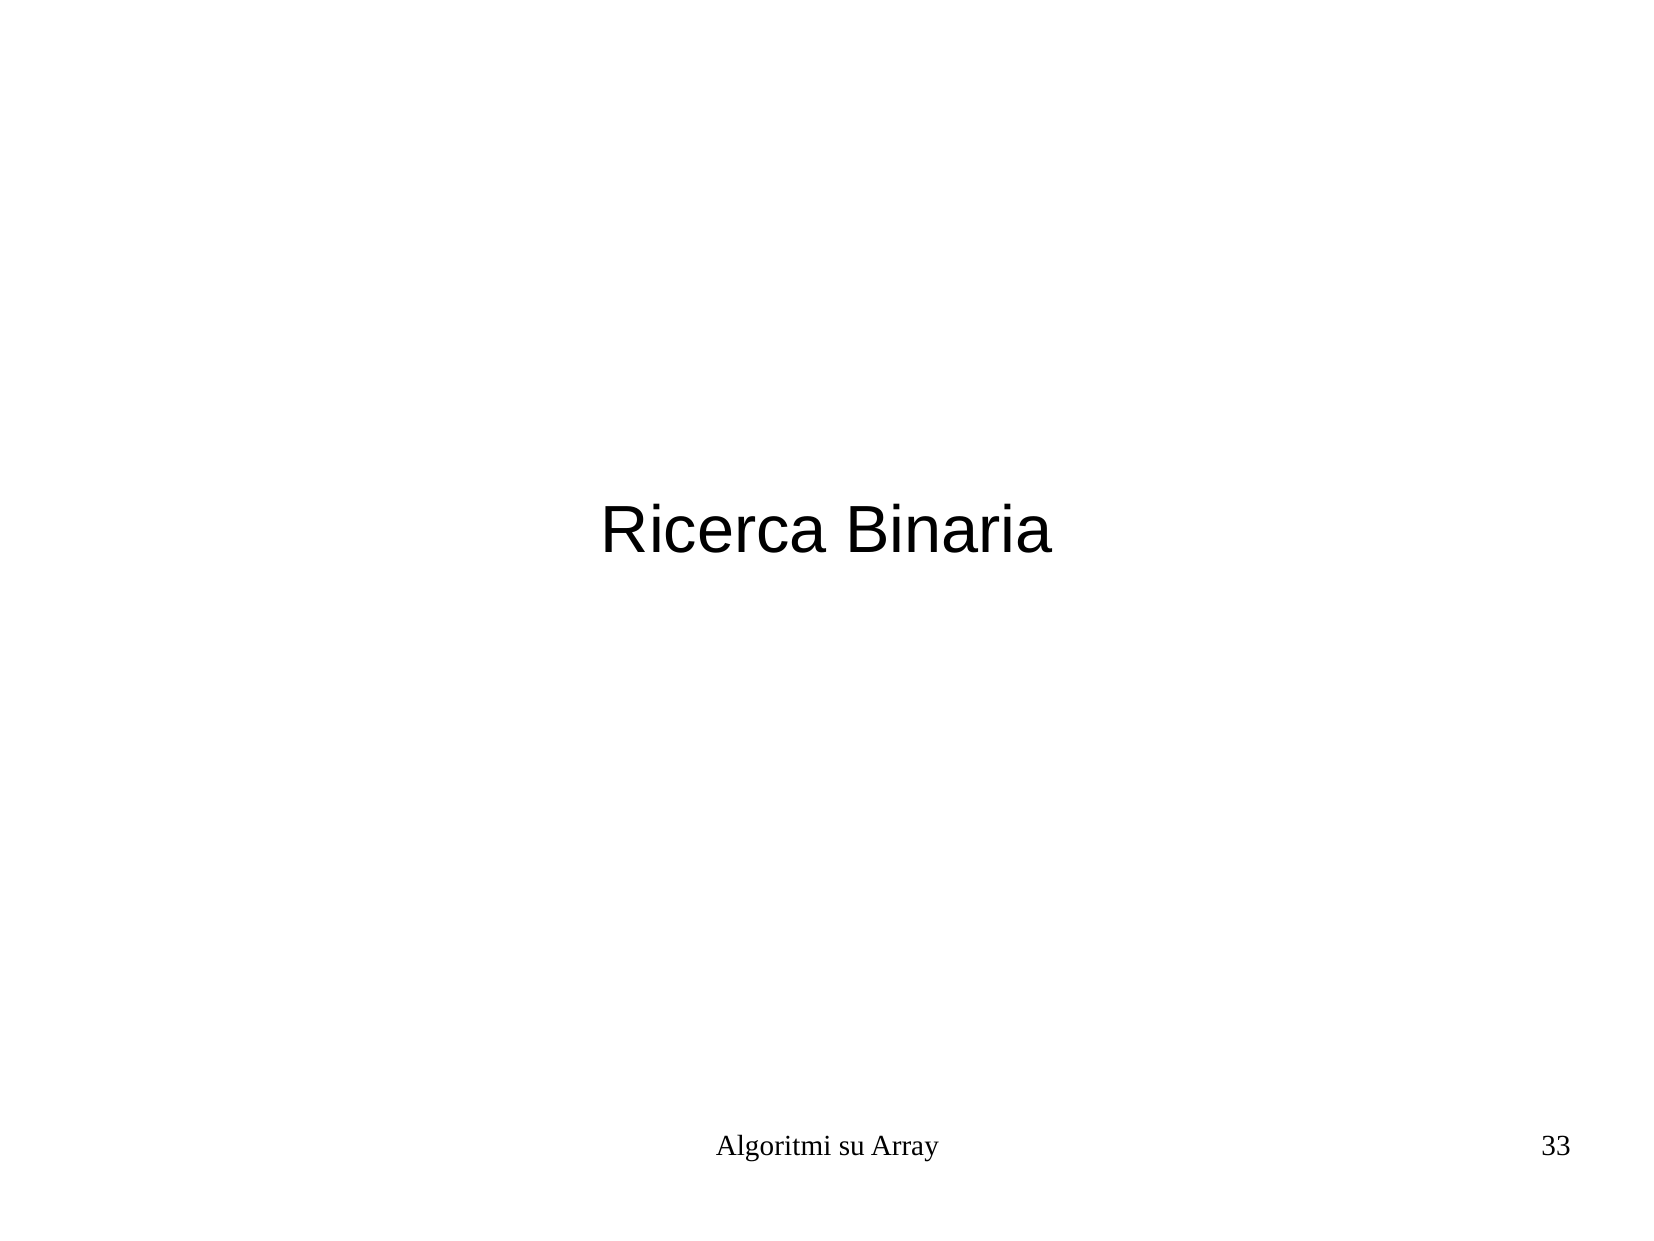

# Ricerca Binaria
Algoritmi su Array
33